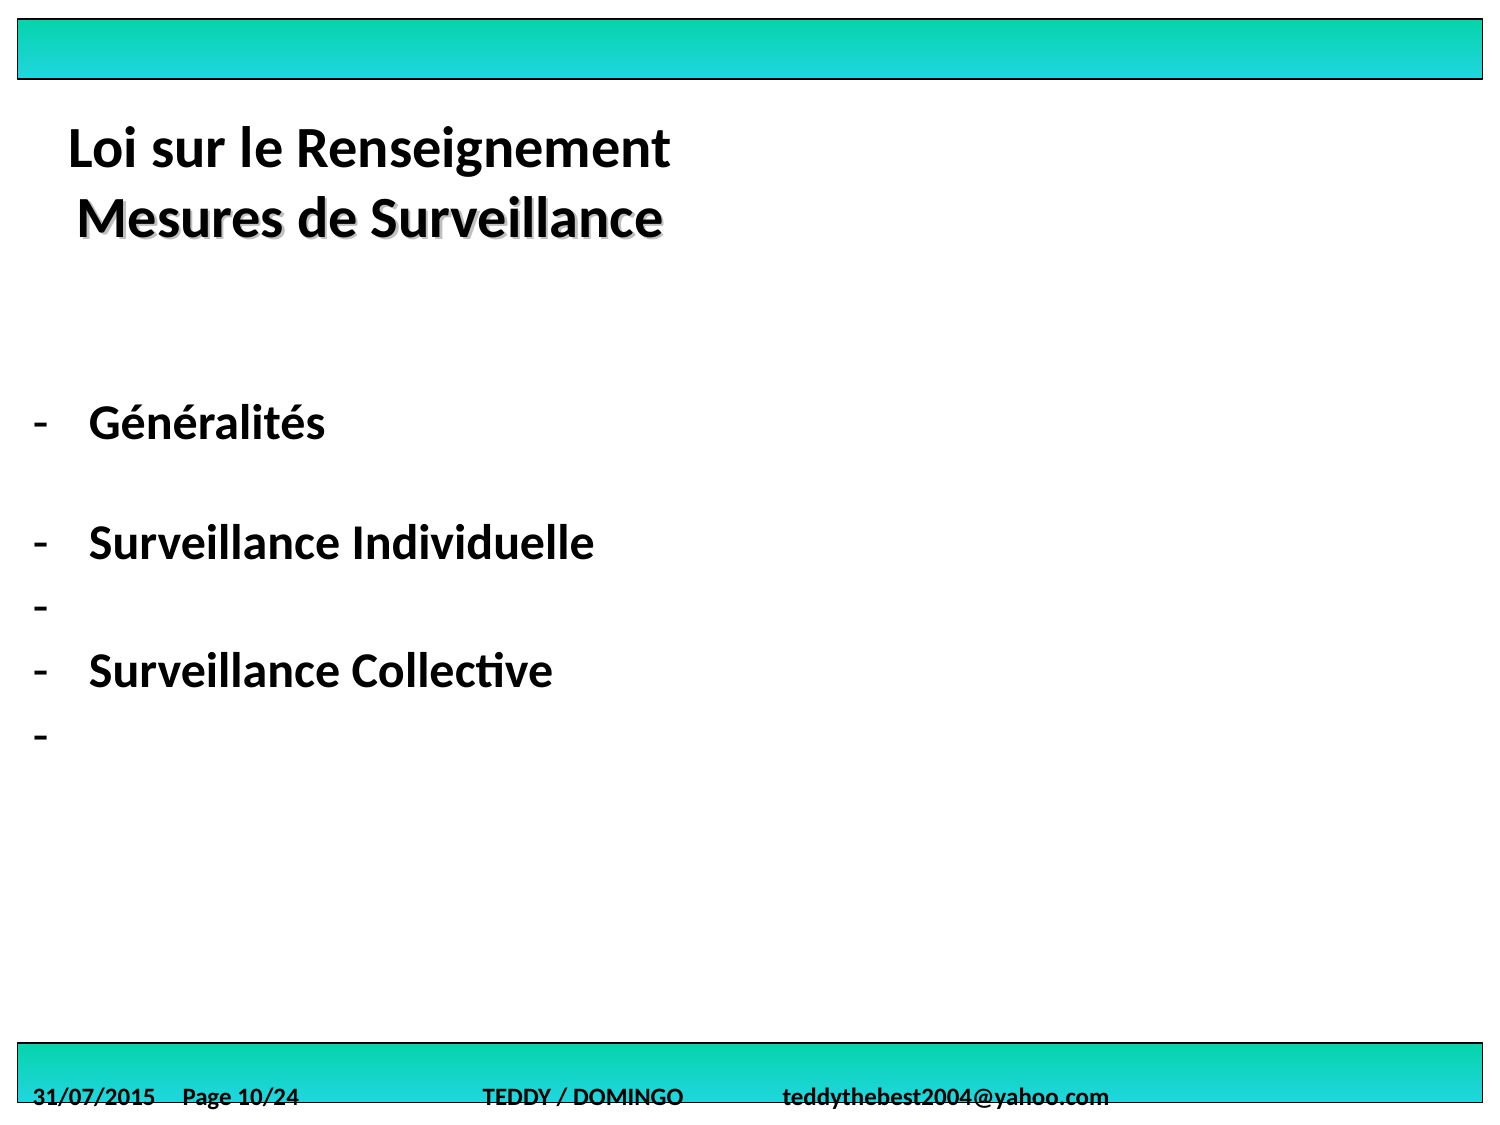

Loi sur le Renseignement
Mesures de Surveillance
Généralités
Surveillance Individuelle
Surveillance Collective
31/07/2015	Page 10/24			TEDDY / DOMINGO		teddythebest2004@yahoo.com